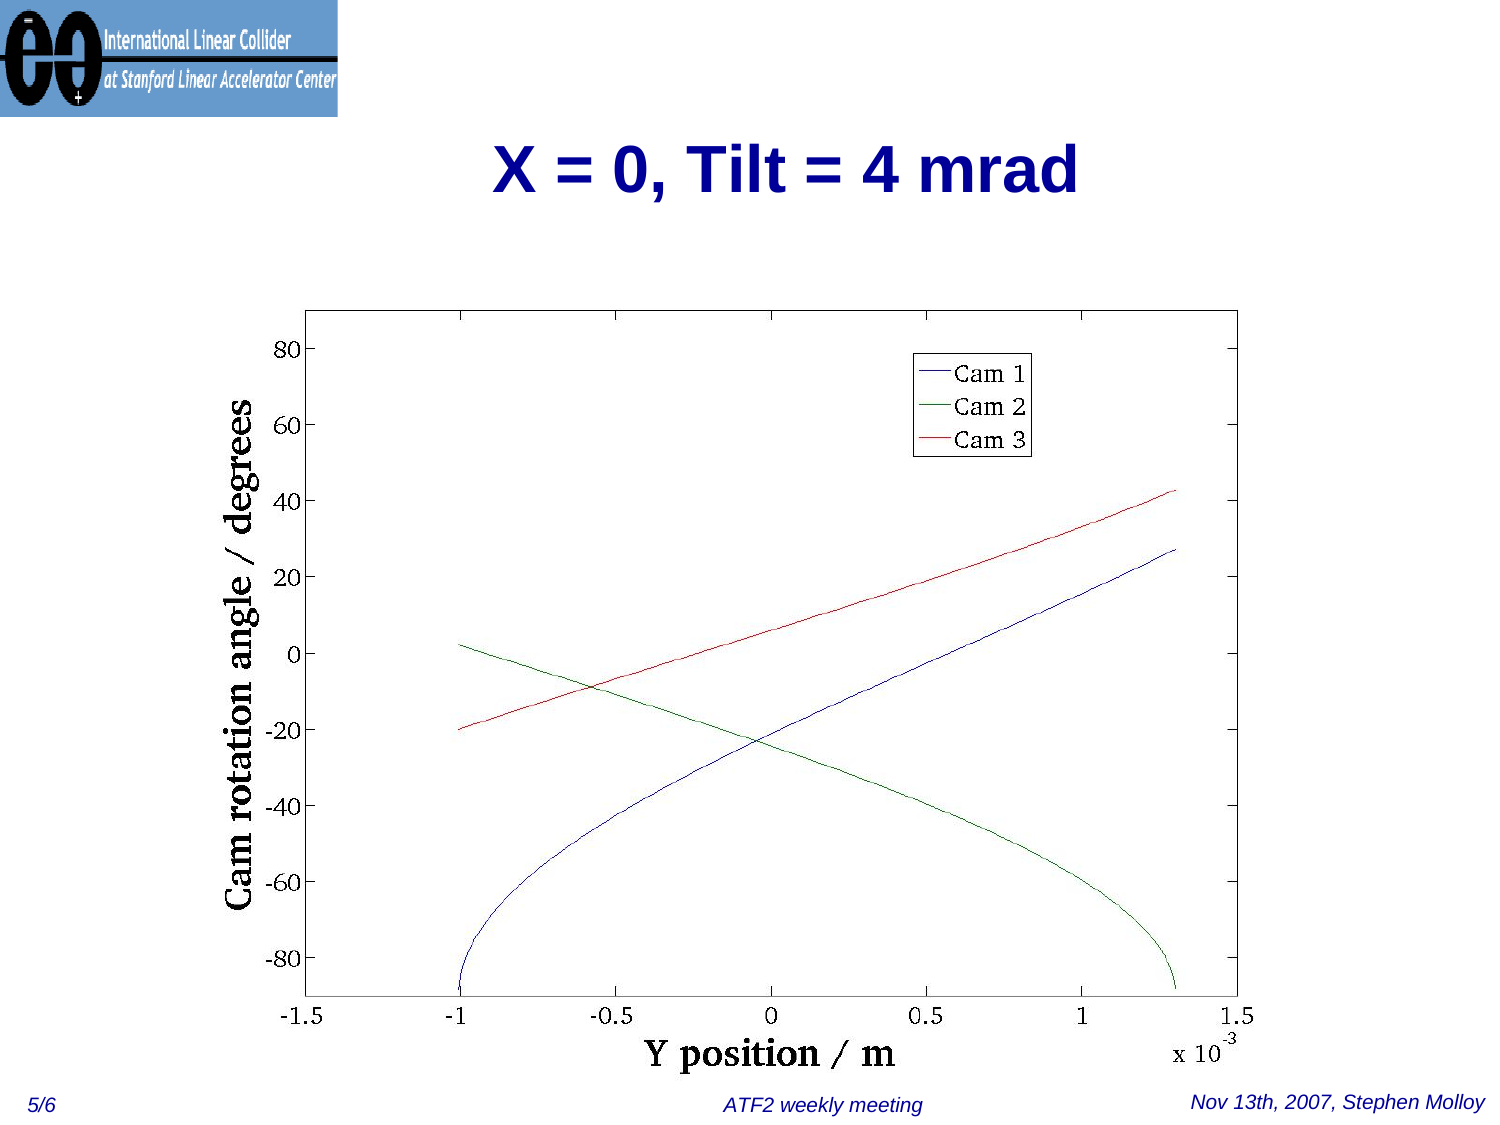

# X = 0, Tilt = 4 mrad